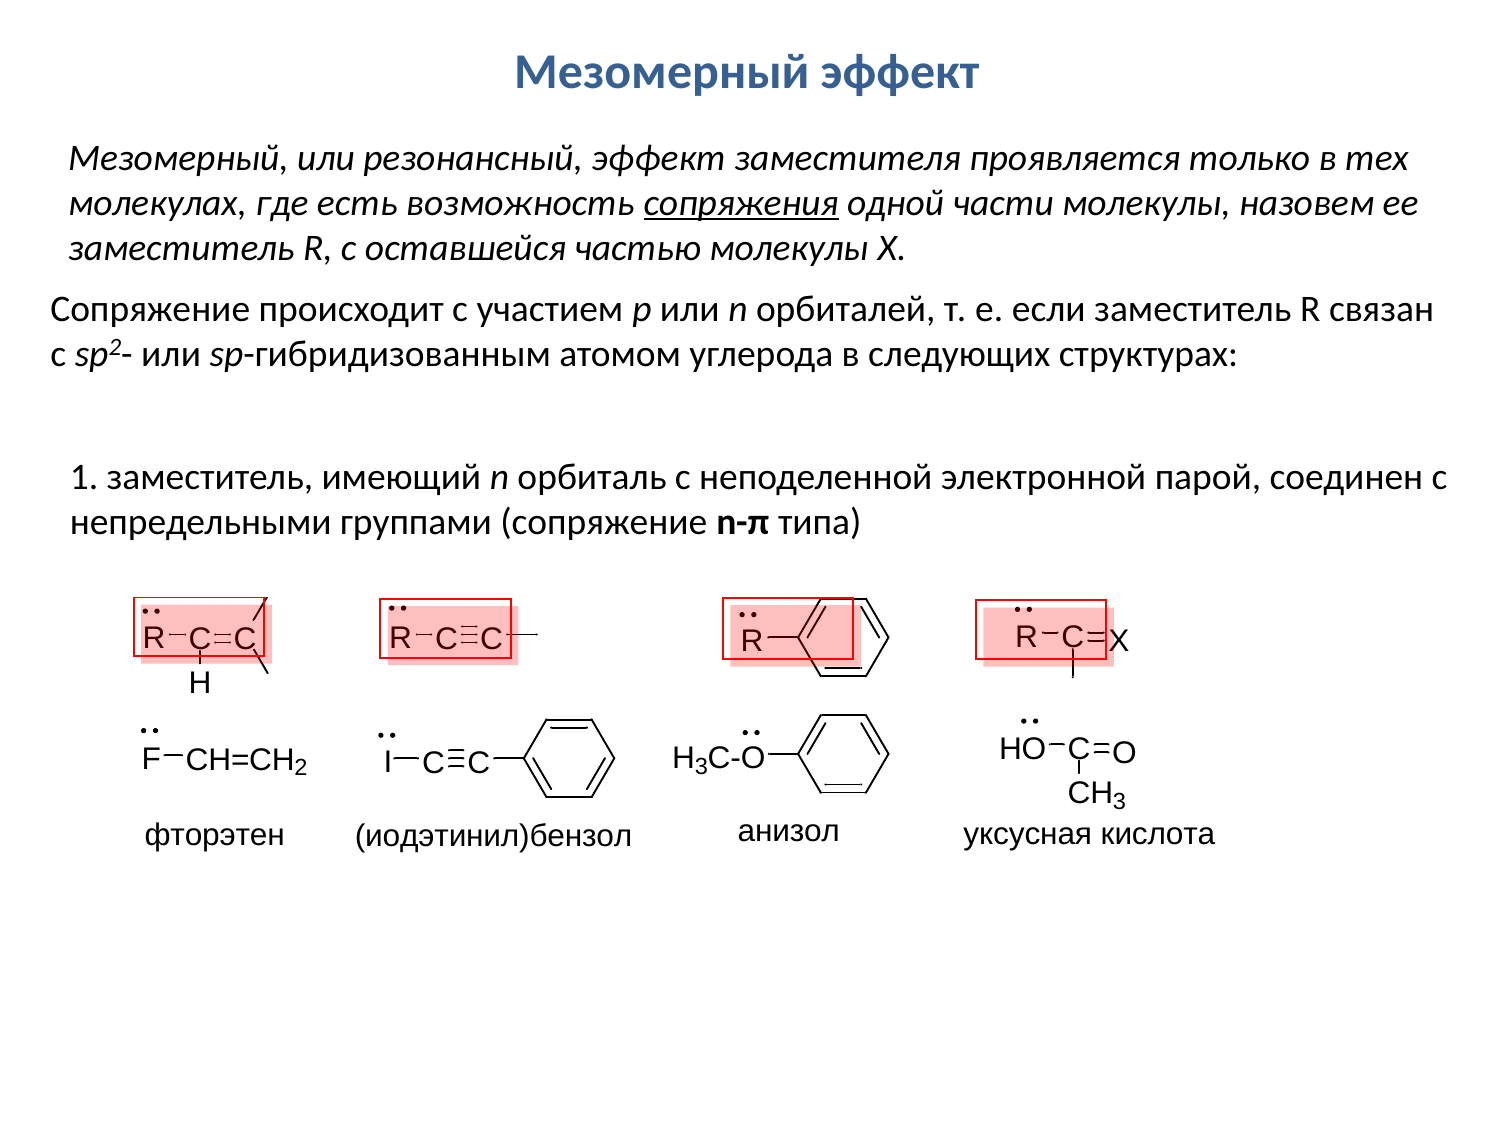

Мезомерный эффект
Мезомерный, или резонансный, эффект заместителя проявляется только в тех молекулах, где есть возможность сопряжения одной части молекулы, назовем ее заместитель R, с оставшейся частью молекулы X.
Сопряжение происходит с участием p или n орбиталей, т. е. если заместитель R связан с sp2- или sp-гибридизованным атомом углерода в следующих структурах:
1. заместитель, имеющий n орбиталь с неподеленной электронной парой, соединен с непредельными группами (сопряжение n-π типа)